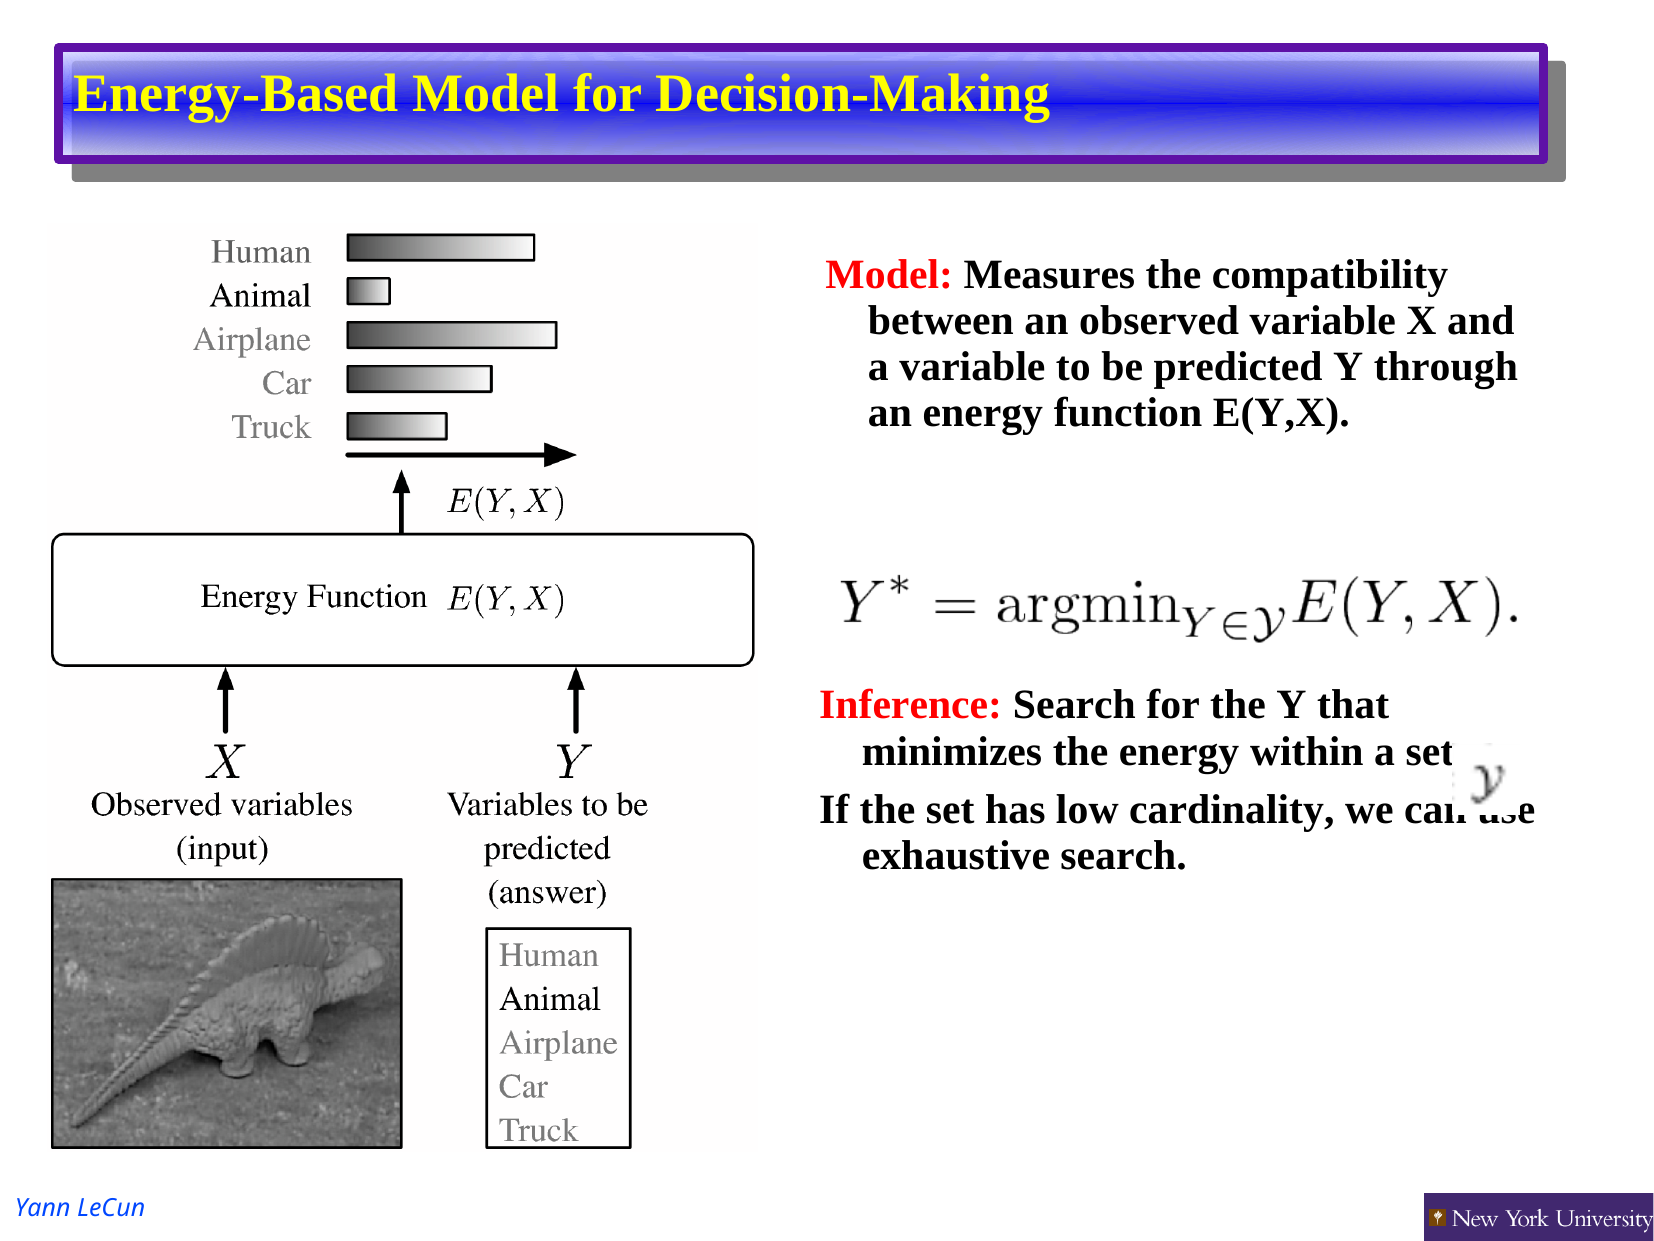

Energy-Based Model for Decision-Making
 Model: Measures the compatibility between an observed variable X and a variable to be predicted Y through an energy function E(Y,X).
 Inference: Search for the Y that minimizes the energy within a set
 If the set has low cardinality, we can use exhaustive search.